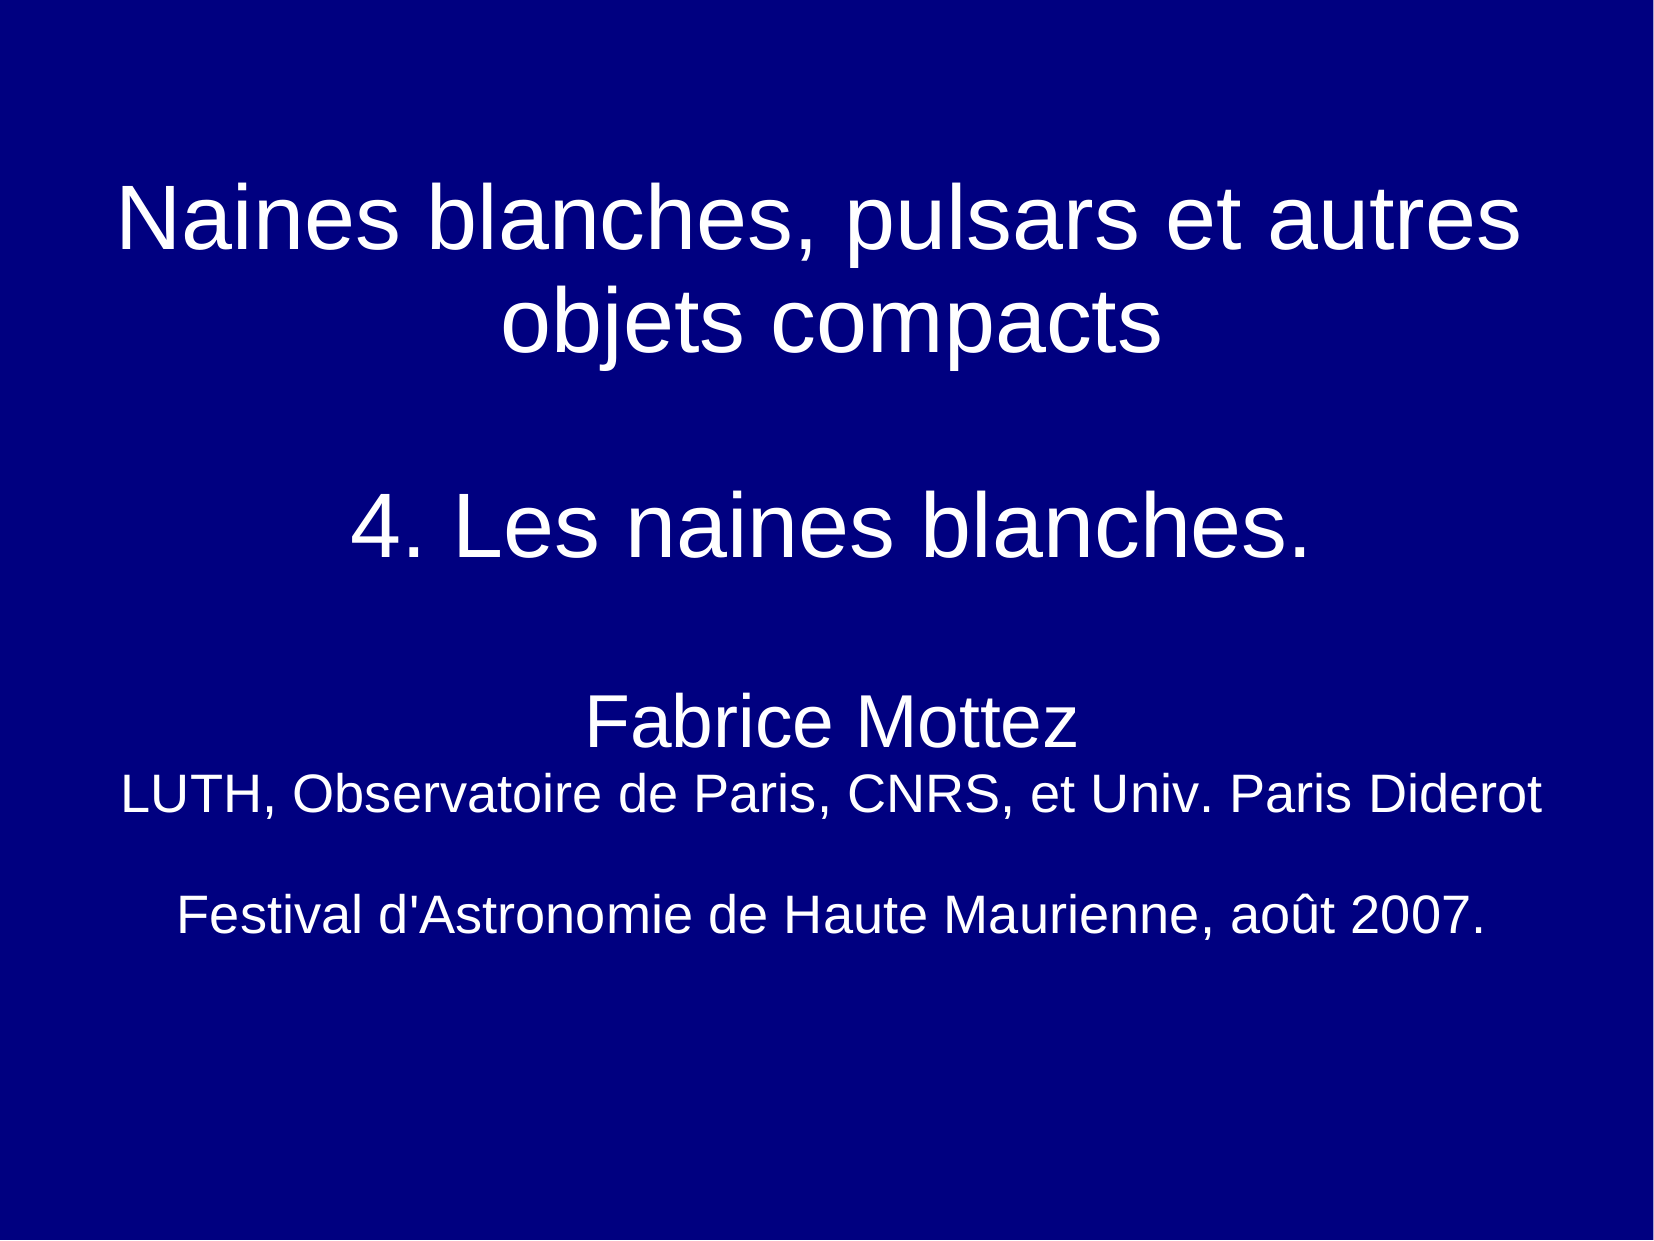

# Naines blanches, pulsars et autres objets compacts 4. Les naines blanches. Fabrice Mottez LUTH, Observatoire de Paris, CNRS, et Univ. Paris Diderot Festival d'Astronomie de Haute Maurienne, août 2007.